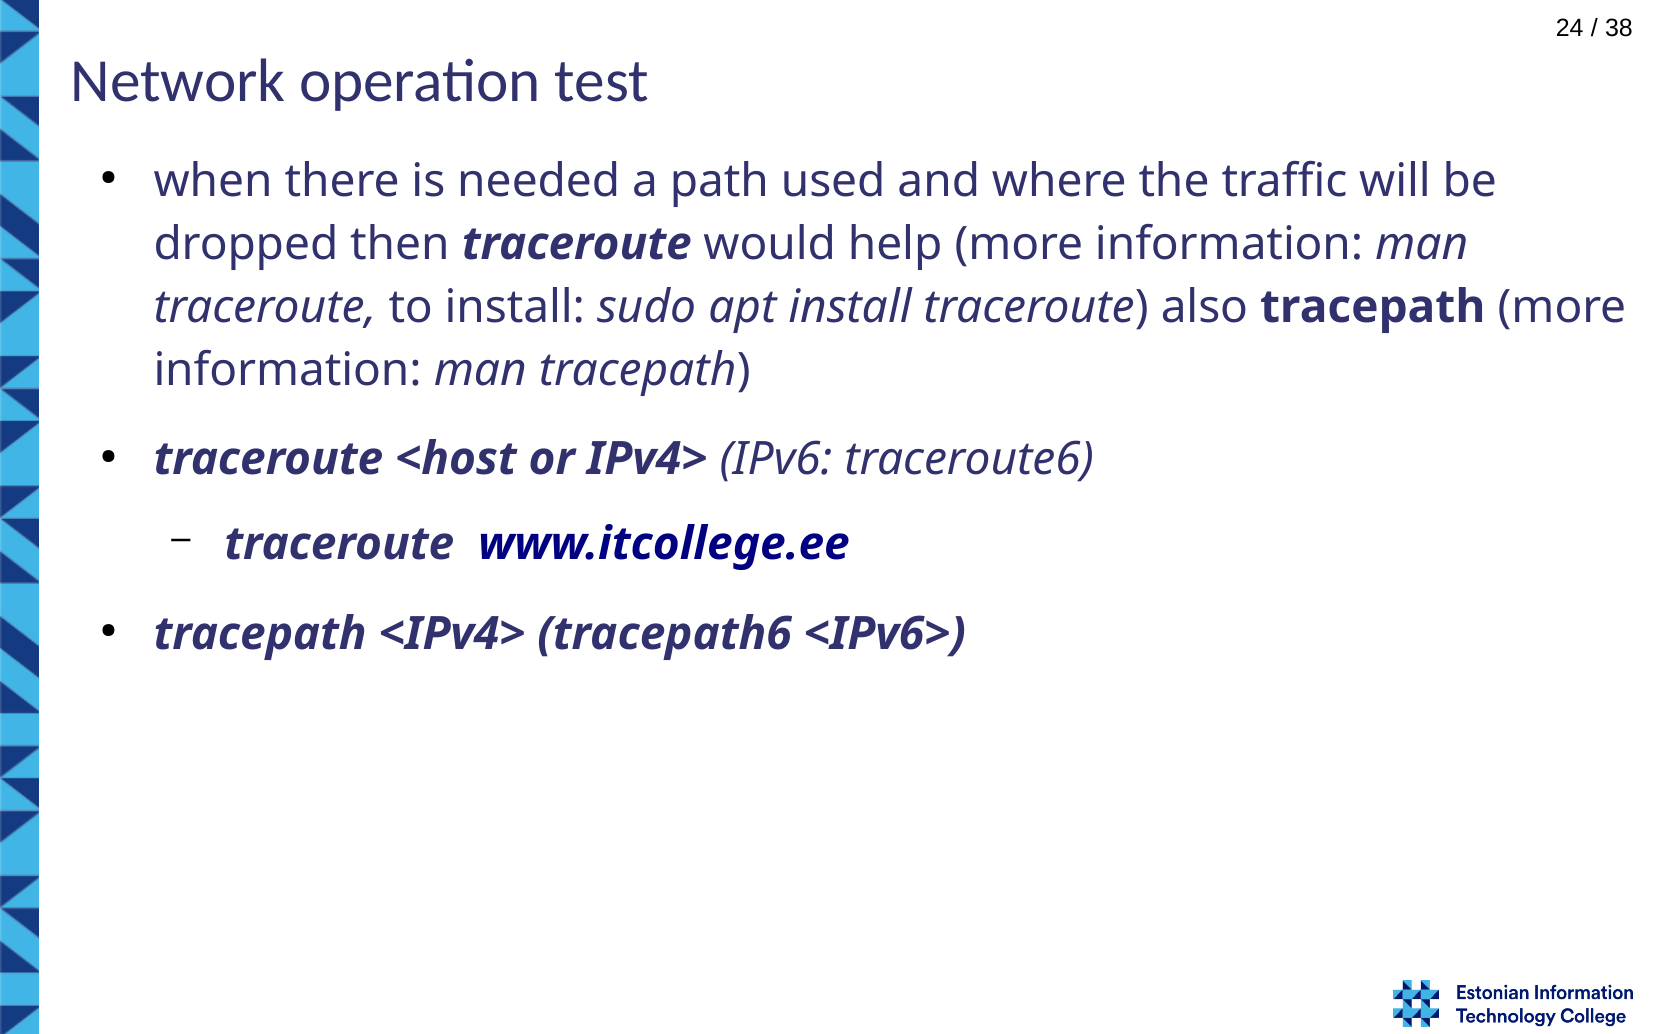

# Network operation test
when there is needed a path used and where the traffic will be dropped then traceroute would help (more information: man traceroute, to install: sudo apt install traceroute) also tracepath (more information: man tracepath)
traceroute <host or IPv4> (IPv6: traceroute6)
traceroute  www.itcollege.ee
tracepath <IPv4> (tracepath6 <IPv6>)